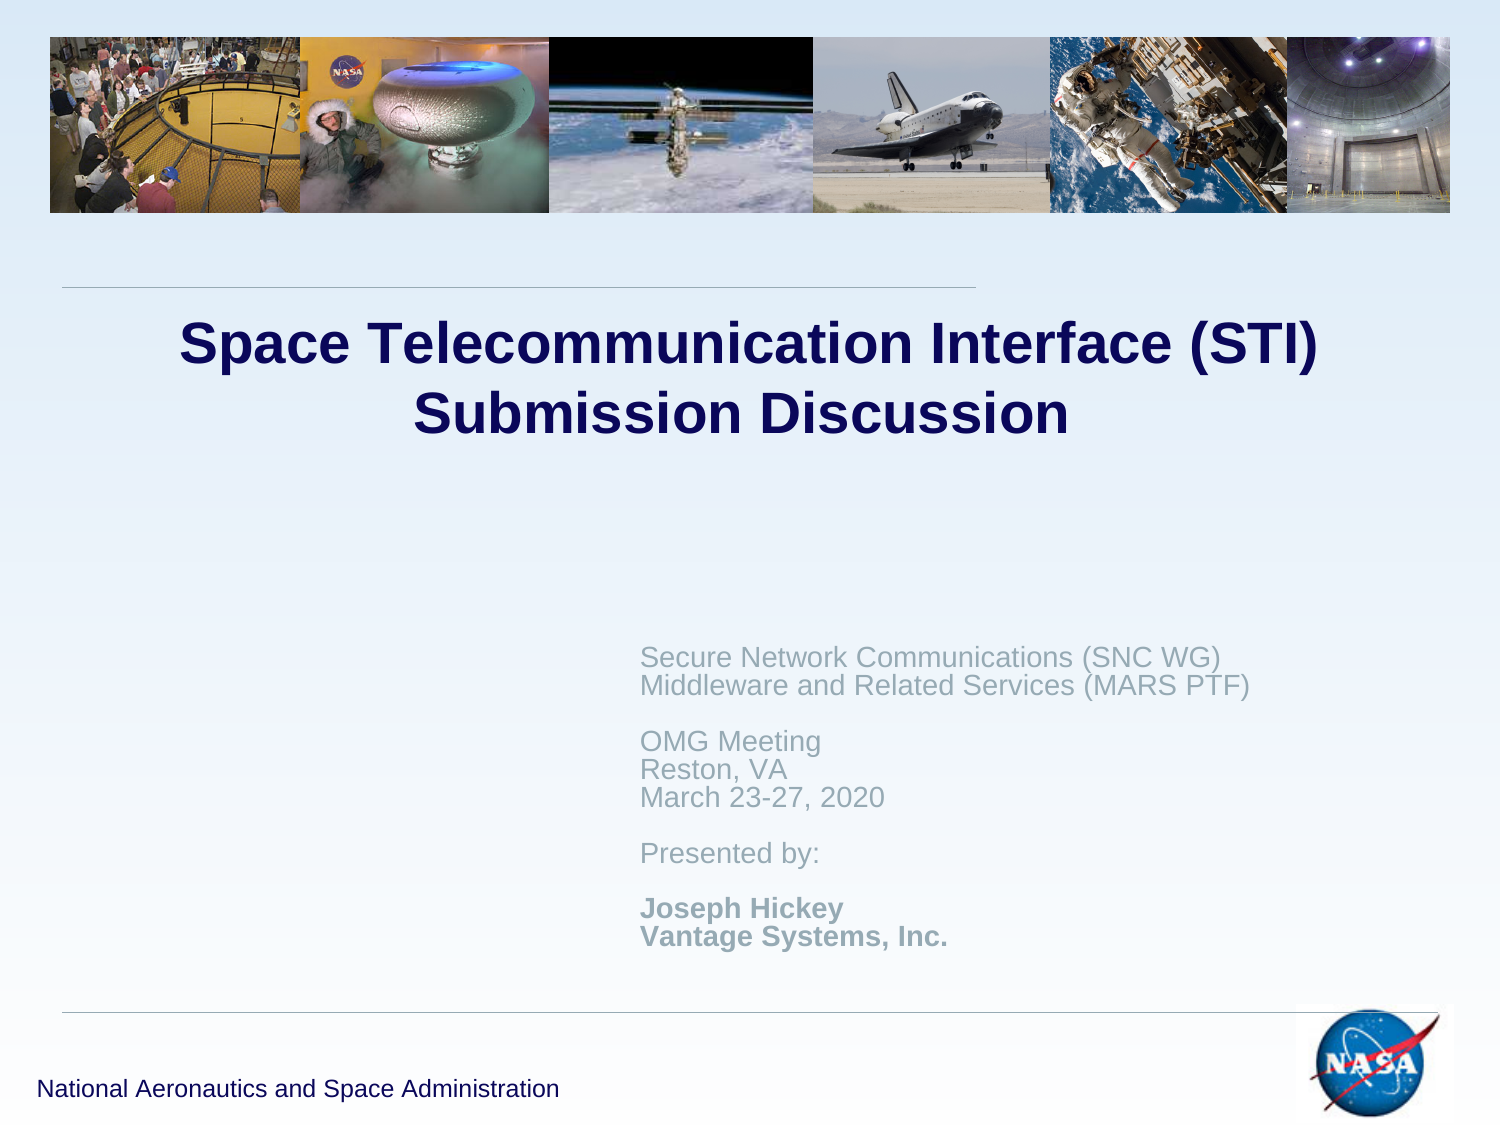

# Space Telecommunication Interface (STI) Submission Discussion
Secure Network Communications (SNC WG)
Middleware and Related Services (MARS PTF)
OMG Meeting
Reston, VA
March 23-27, 2020
Presented by:
Joseph Hickey
Vantage Systems, Inc.
National Aeronautics and Space Administration